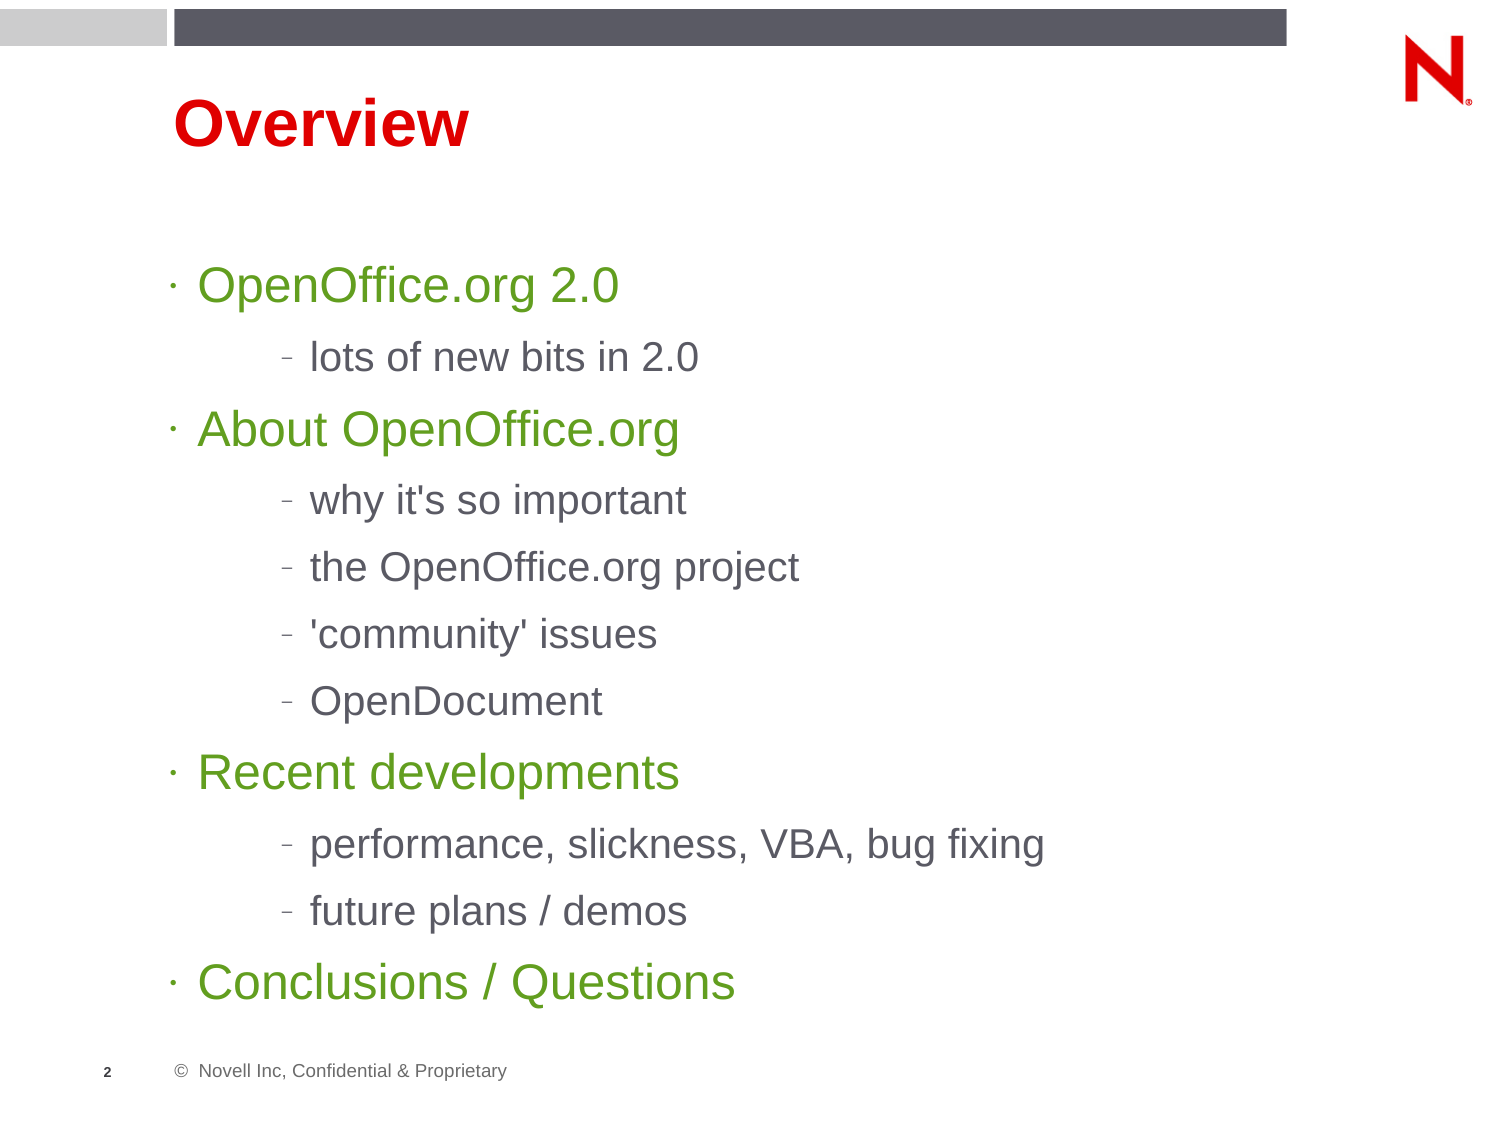

# Overview
OpenOffice.org 2.0
lots of new bits in 2.0
About OpenOffice.org
why it's so important
the OpenOffice.org project
'community' issues
OpenDocument
Recent developments
performance, slickness, VBA, bug fixing
future plans / demos
Conclusions / Questions